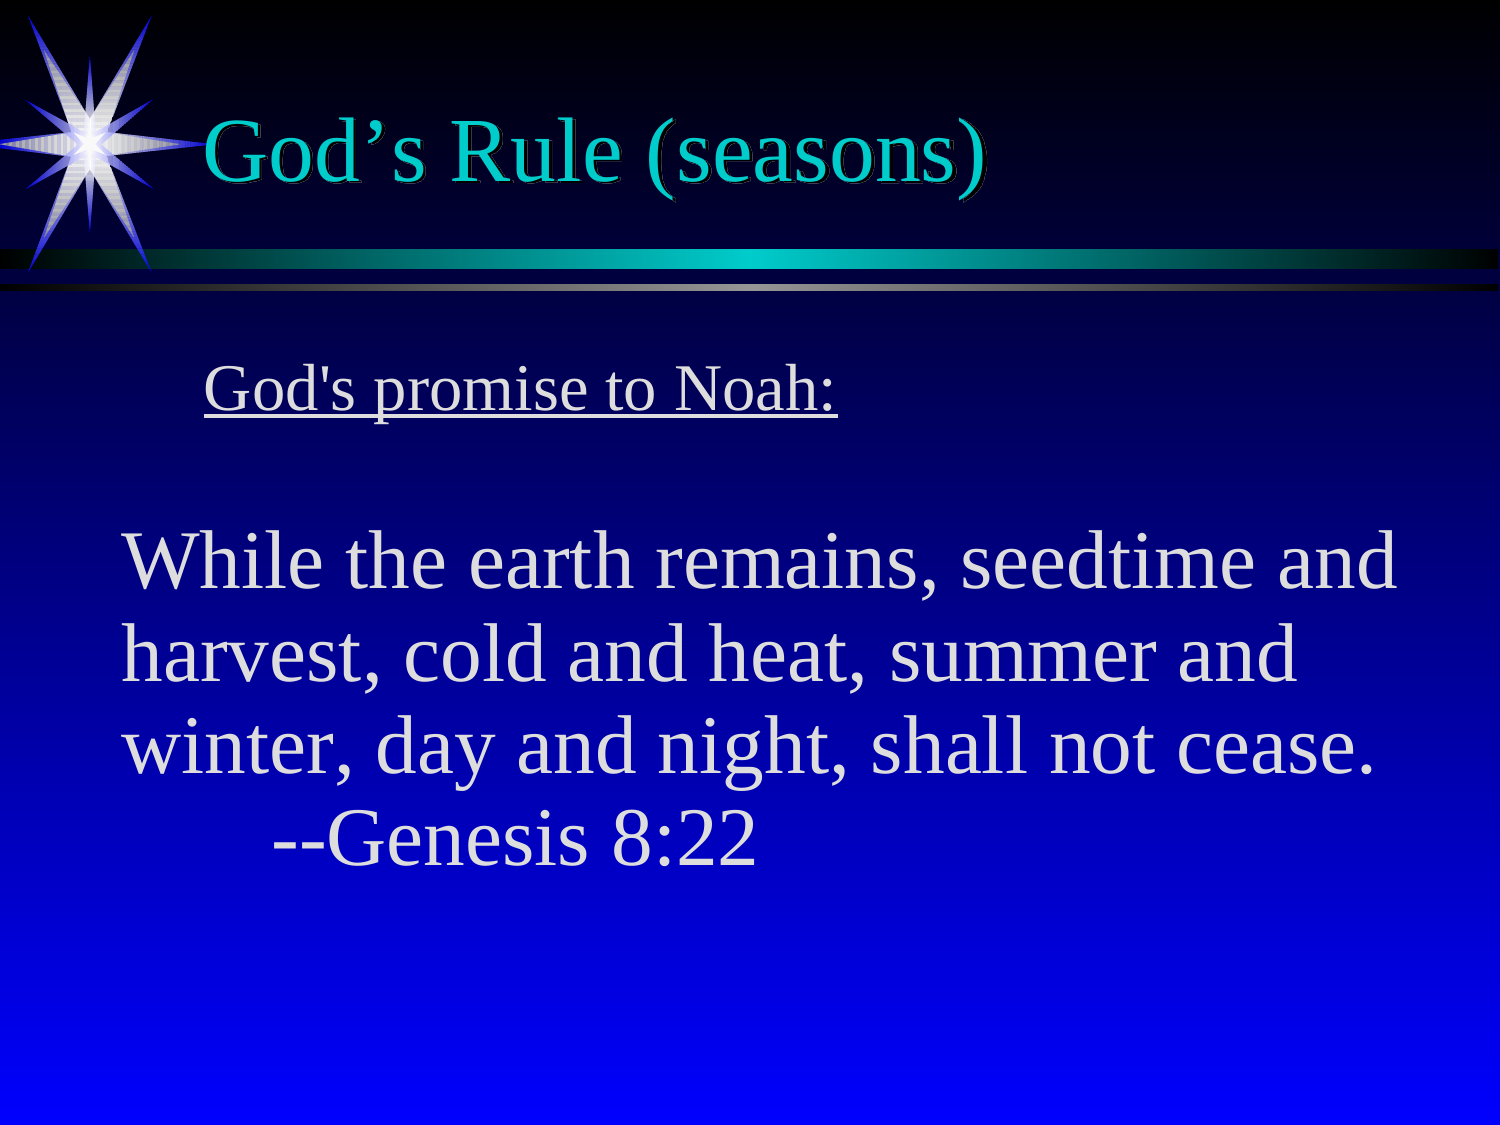

# God’s Rule (seasons)
God's promise to Noah:
While the earth remains, seedtime and harvest, cold and heat, summer and winter, day and night, shall not cease.
	--Genesis 8:22